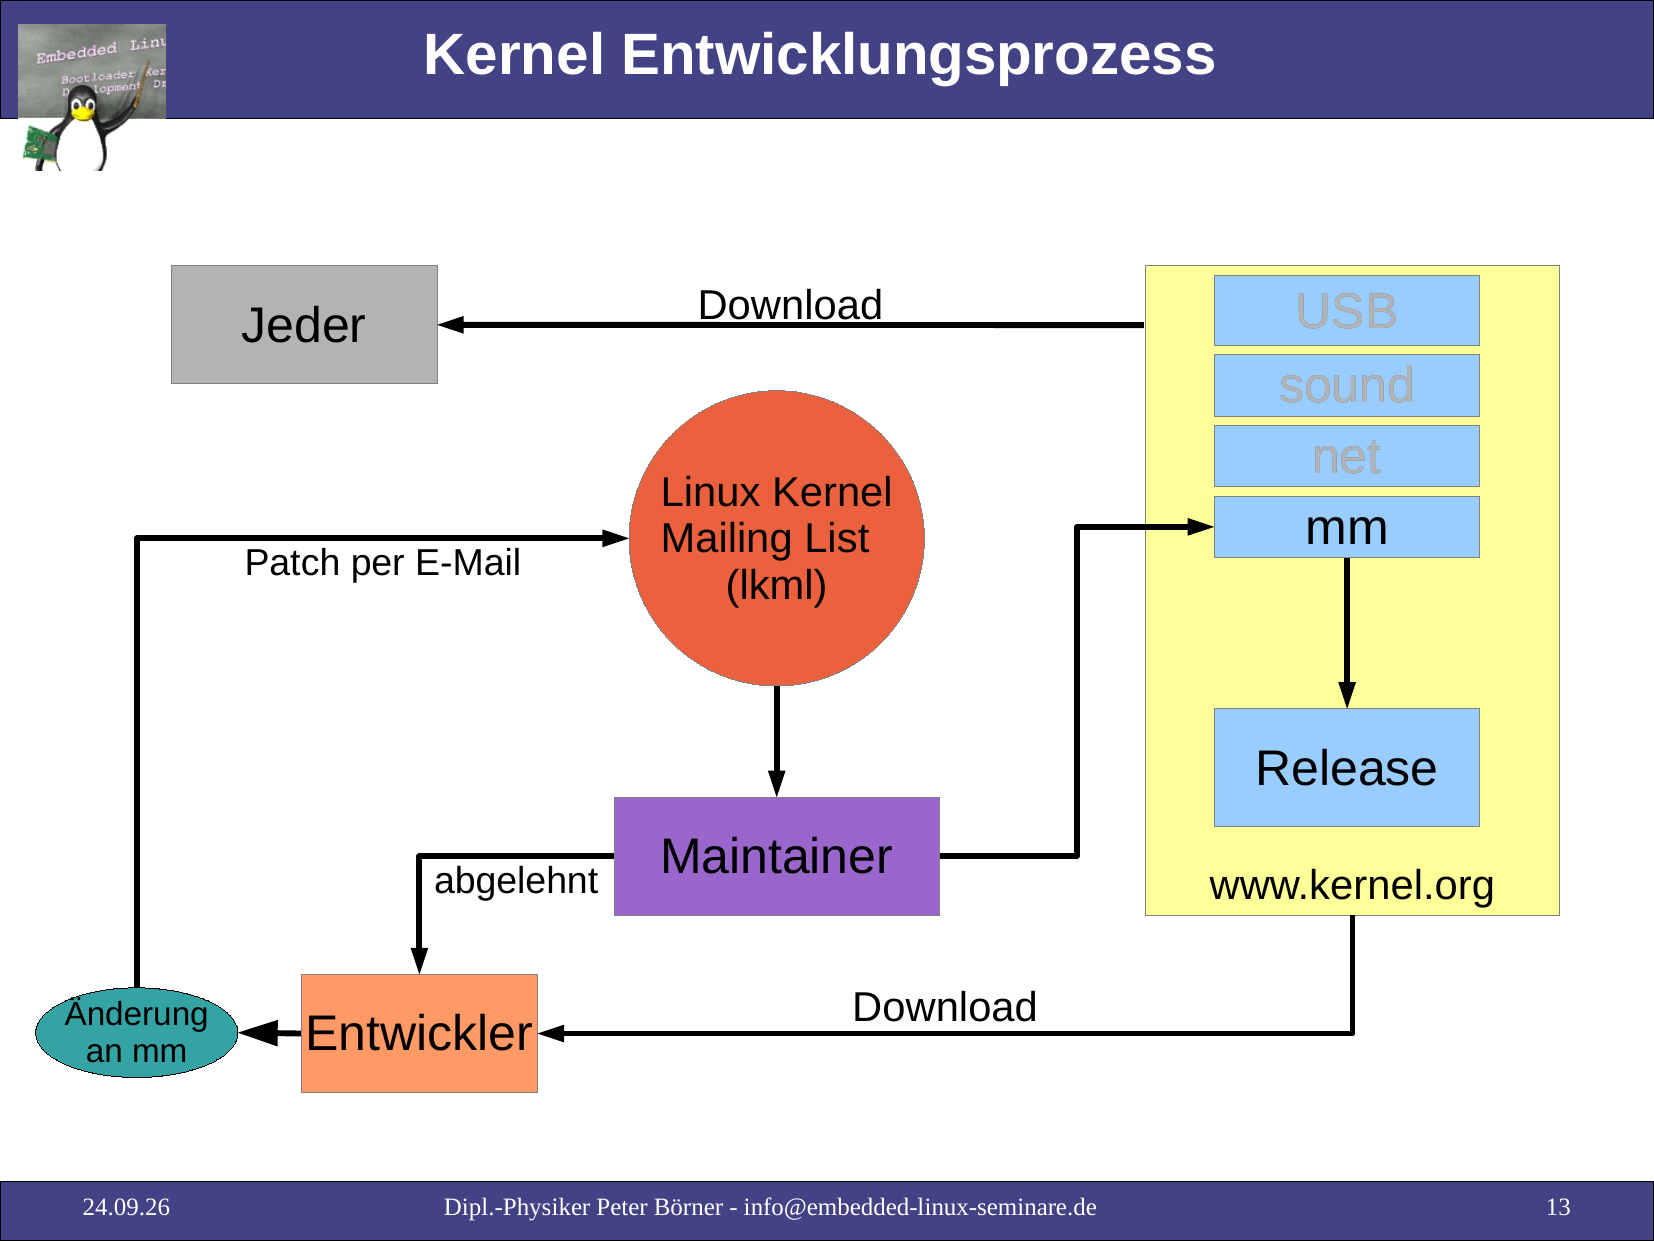

# Kernel Entwicklungsprozess
Jeder
www.kernel.org
USB
sound
net
USB
sound
net
Linux Kernel
Mailing List
(lkml)
mm
Release
Maintainer
Entwickler
Änderung
an mm
 Dipl.-Physiker Peter Börner - info@embedded-linux-seminare.de
13